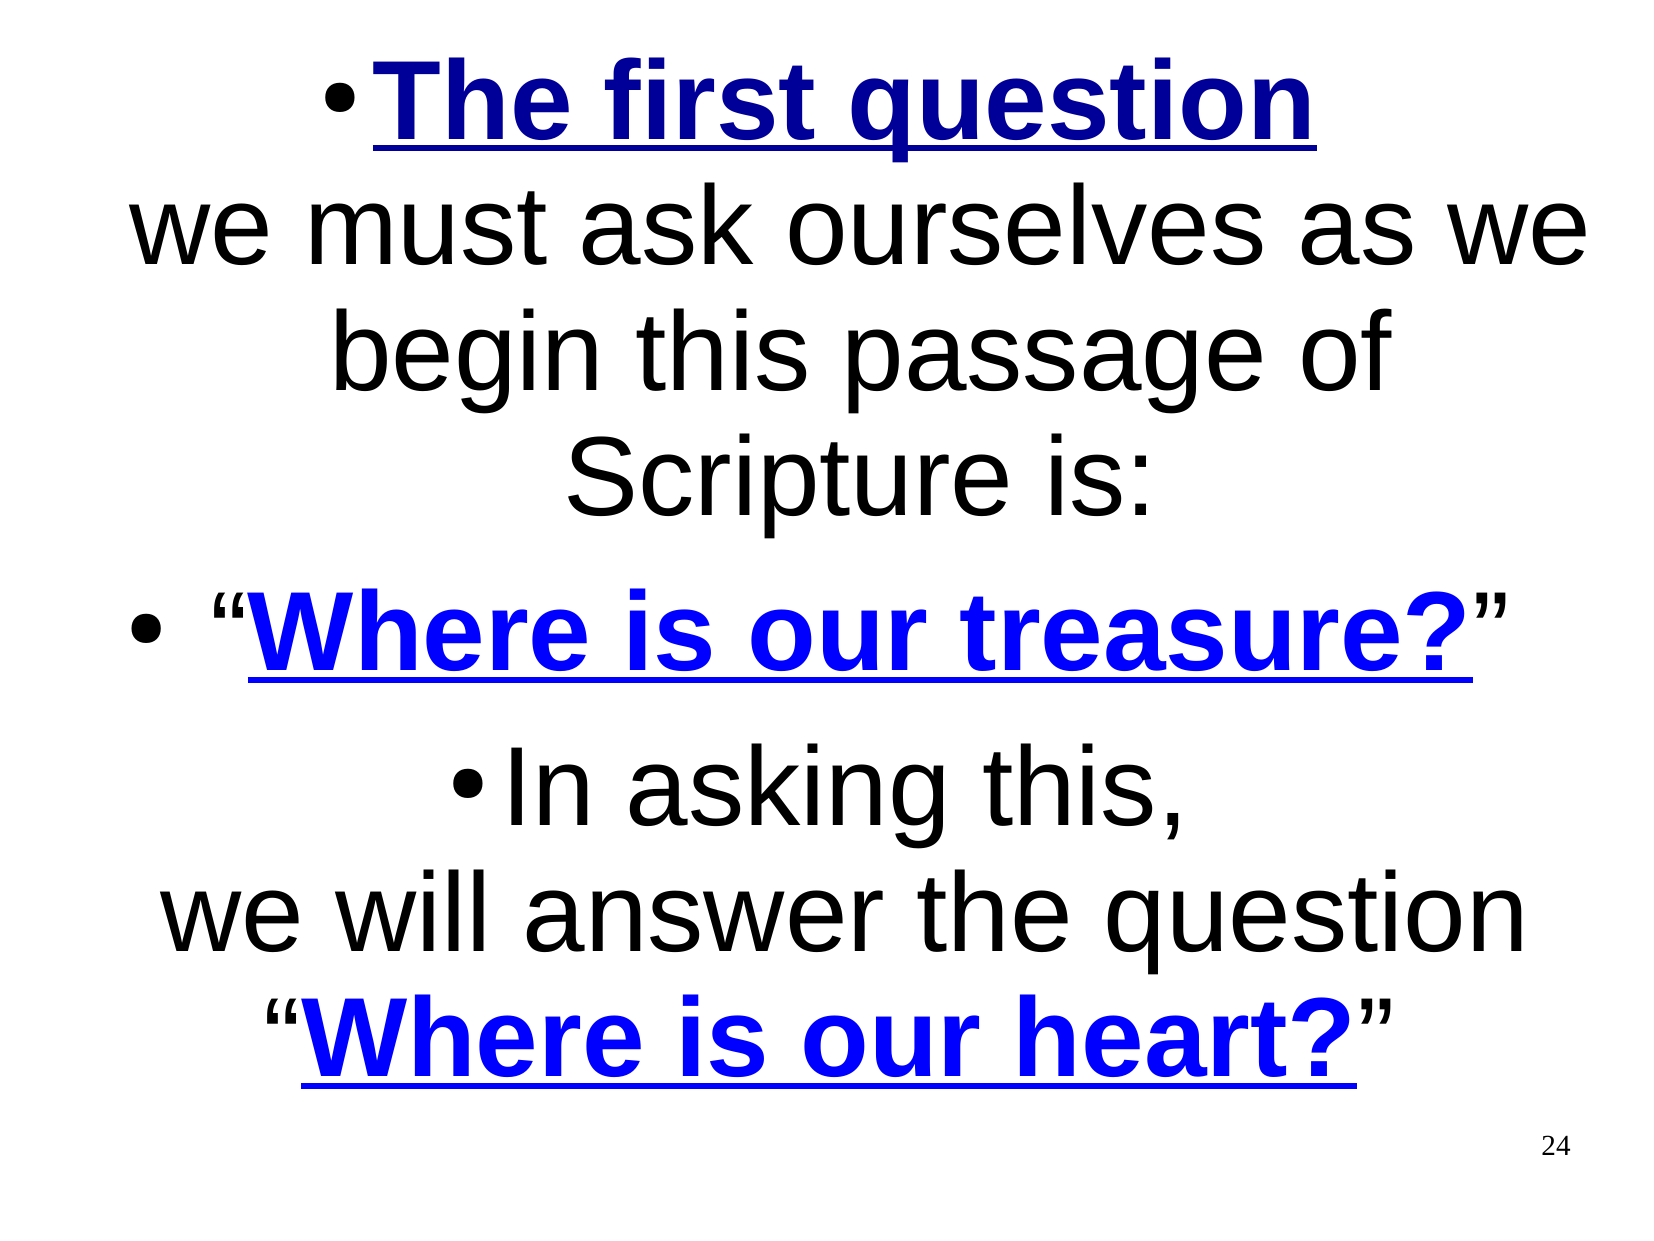

# The first question we must ask ourselves as we begin this passage of Scripture is:
 “Where is our treasure?”
In asking this,
we will answer the question
“Where is our heart?”
24